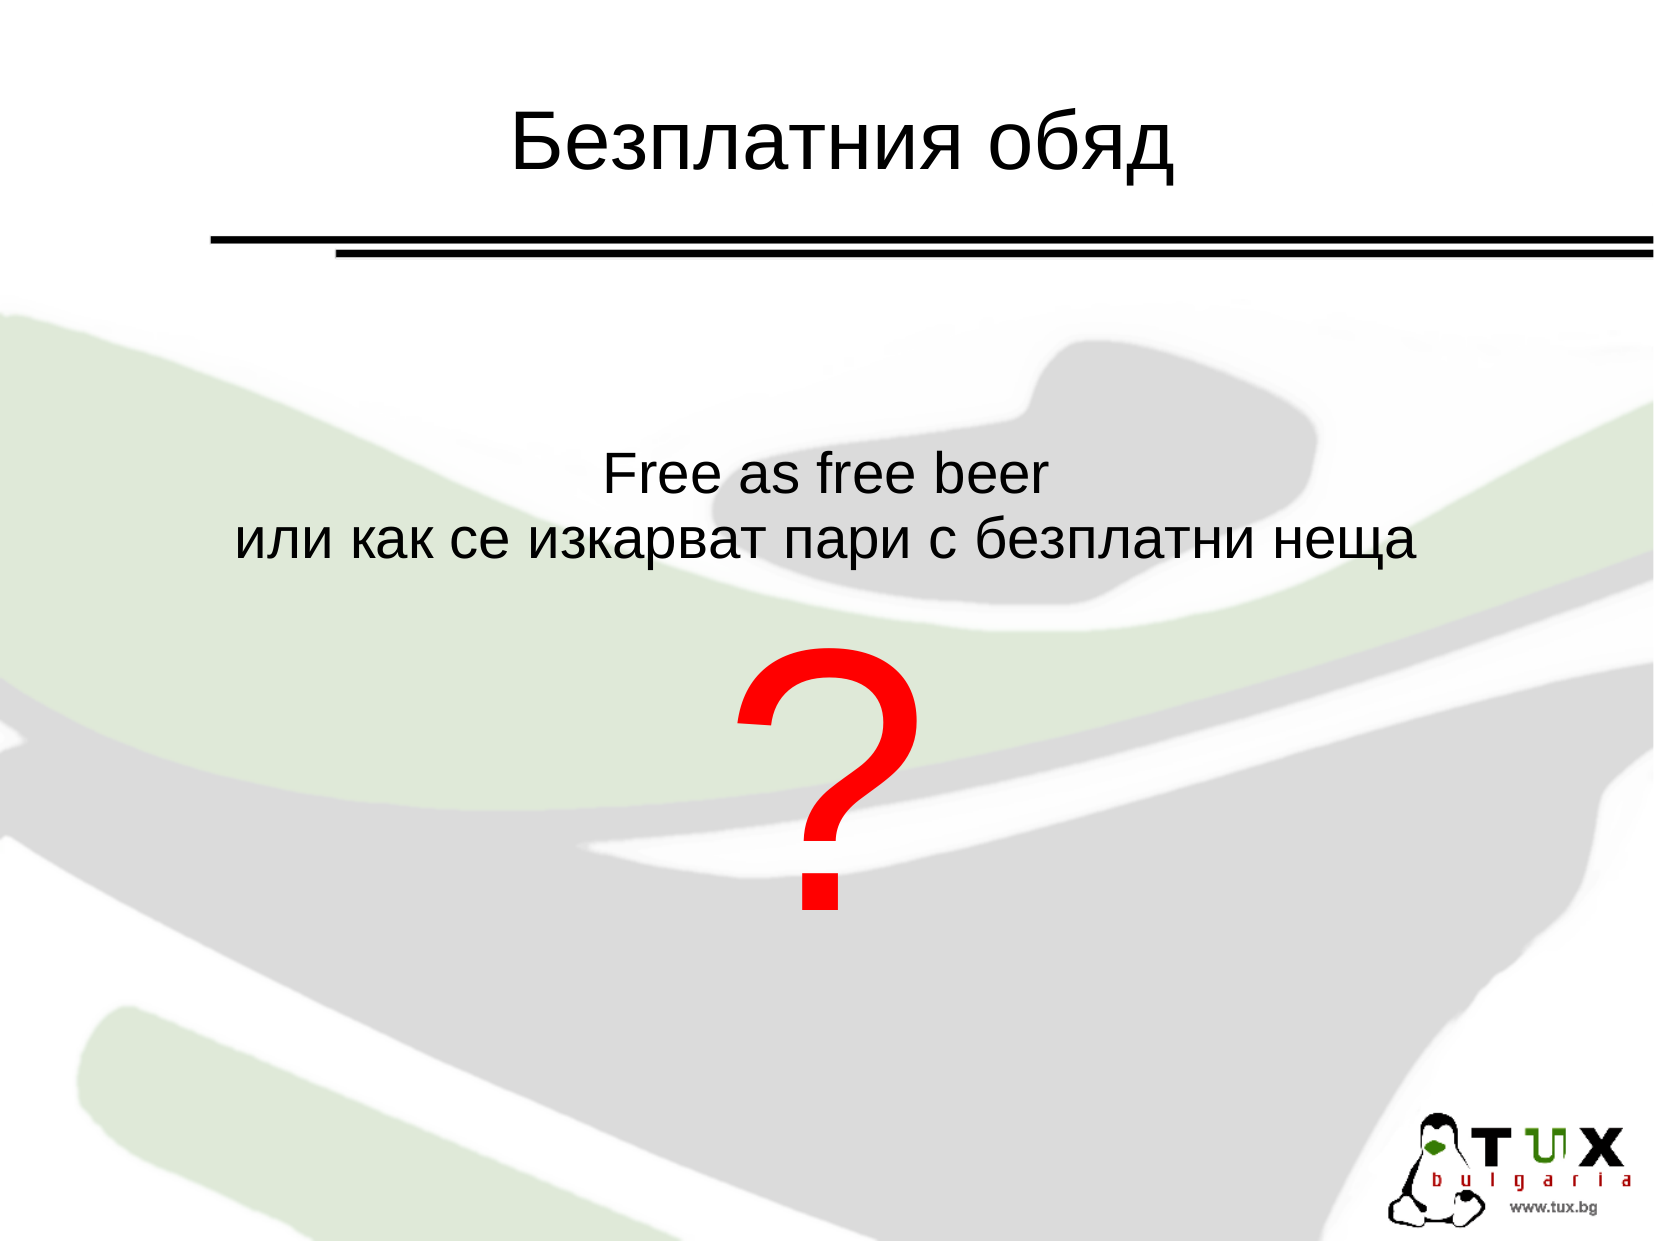

# Безплатния обяд
Free as free beer
или как се изкарват пари с безплатни неща
?